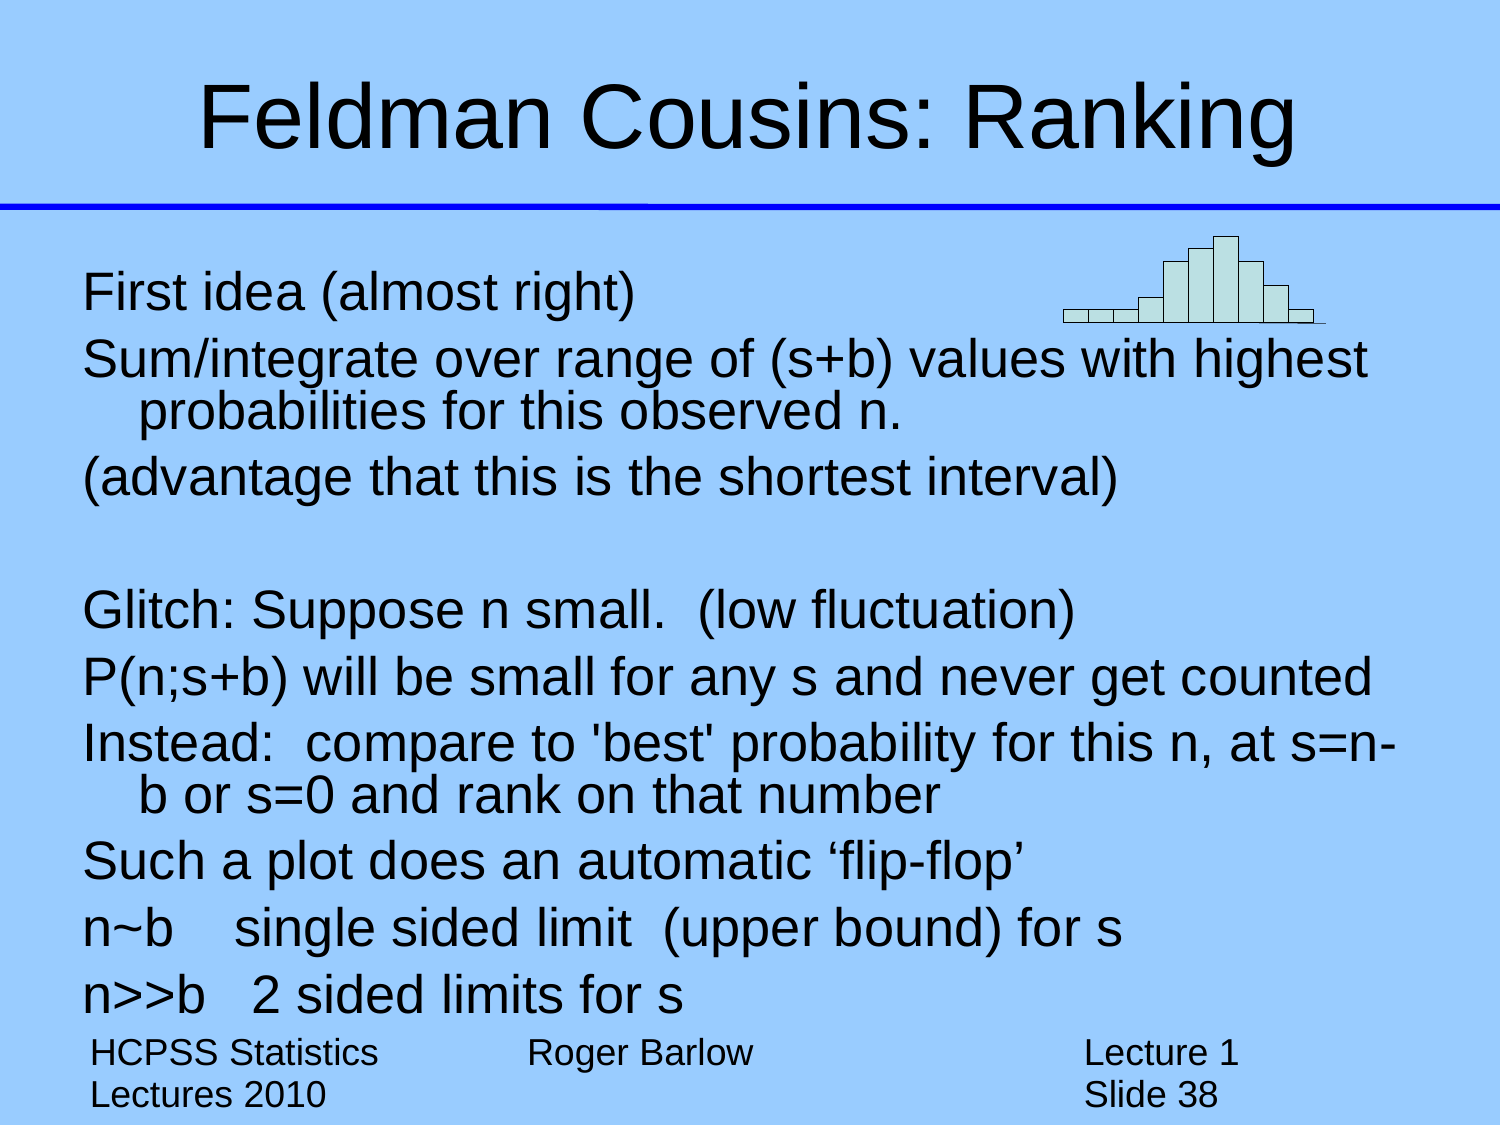

# Feldman Cousins: Ranking
First idea (almost right)
Sum/integrate over range of (s+b) values with highest probabilities for this observed n.
(advantage that this is the shortest interval)
Glitch: Suppose n small. (low fluctuation)
P(n;s+b) will be small for any s and never get counted
Instead: compare to 'best' probability for this n, at s=n-b or s=0 and rank on that number
Such a plot does an automatic ‘flip-flop’
n~b single sided limit (upper bound) for s
n>>b 2 sided limits for s
38